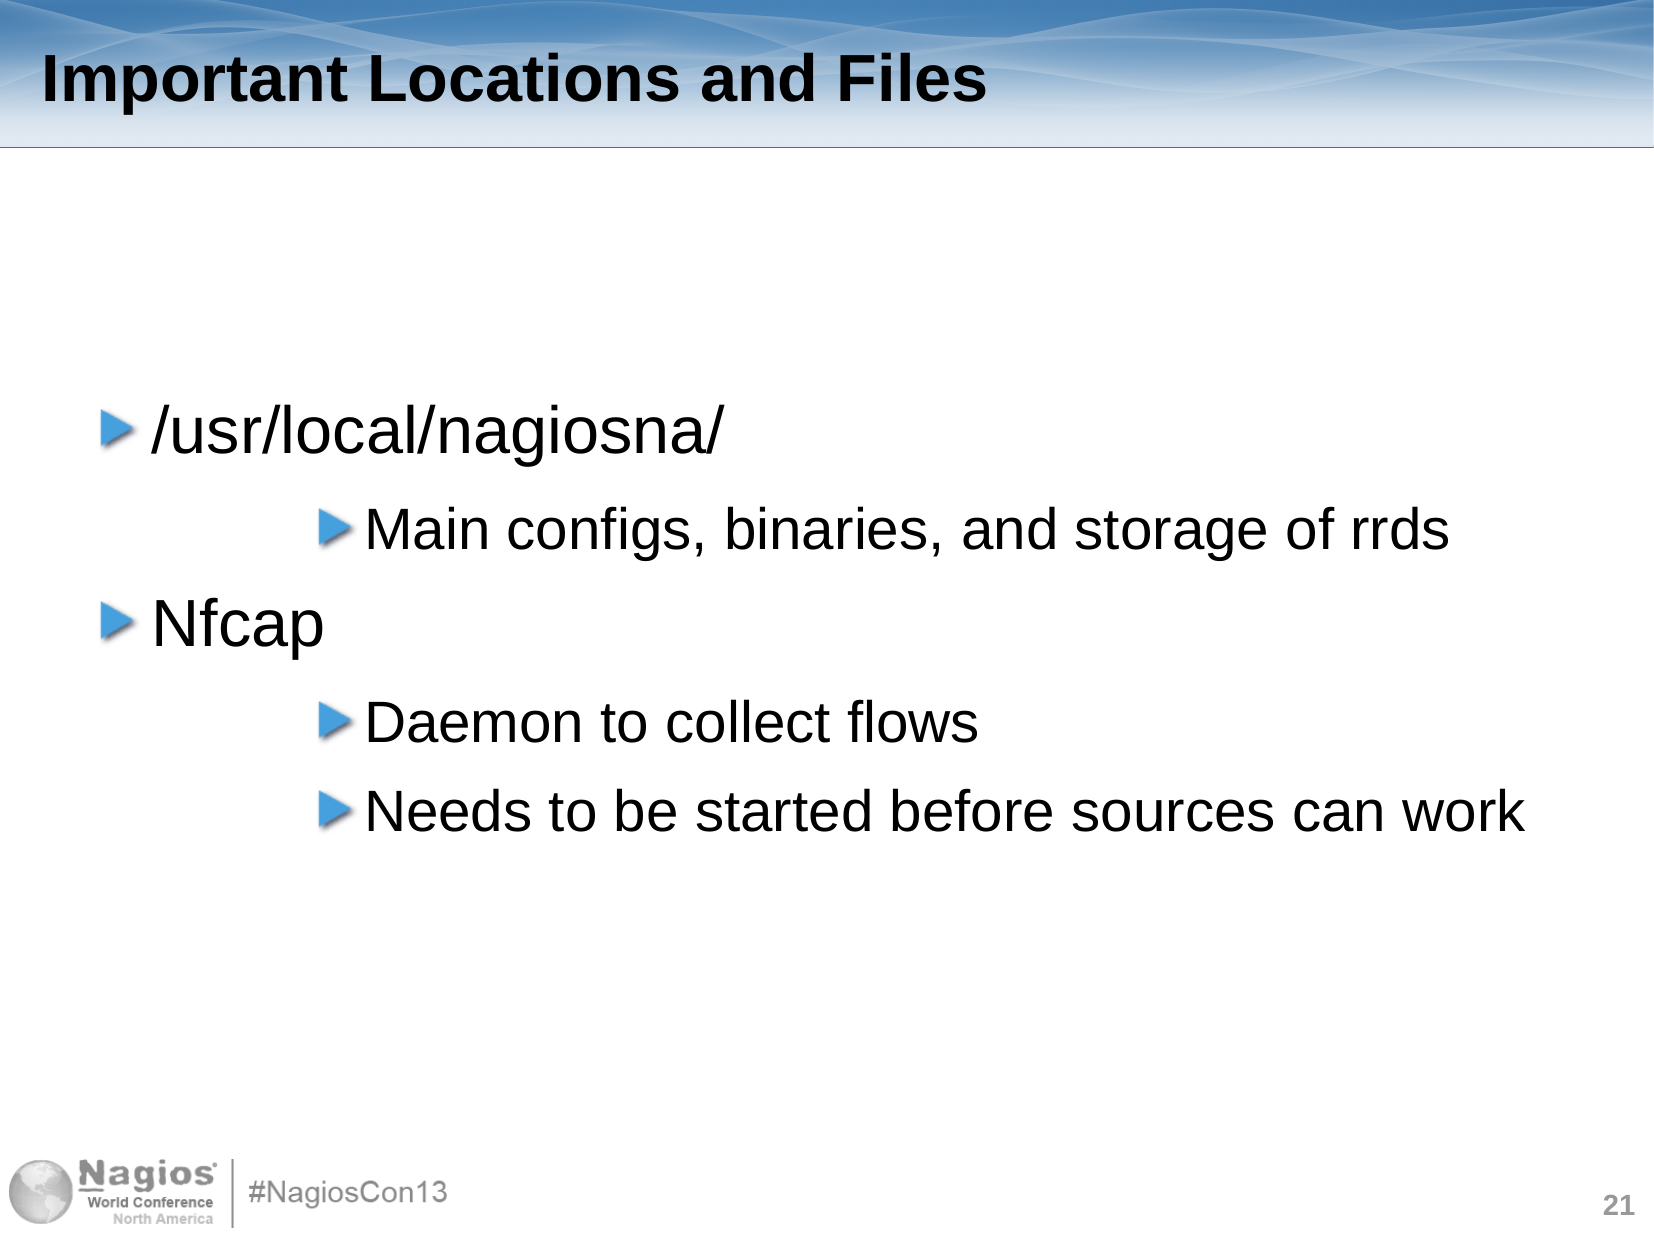

# Important Locations and Files
/usr/local/nagiosna/
Main configs, binaries, and storage of rrds
Nfcap
Daemon to collect flows
Needs to be started before sources can work
21